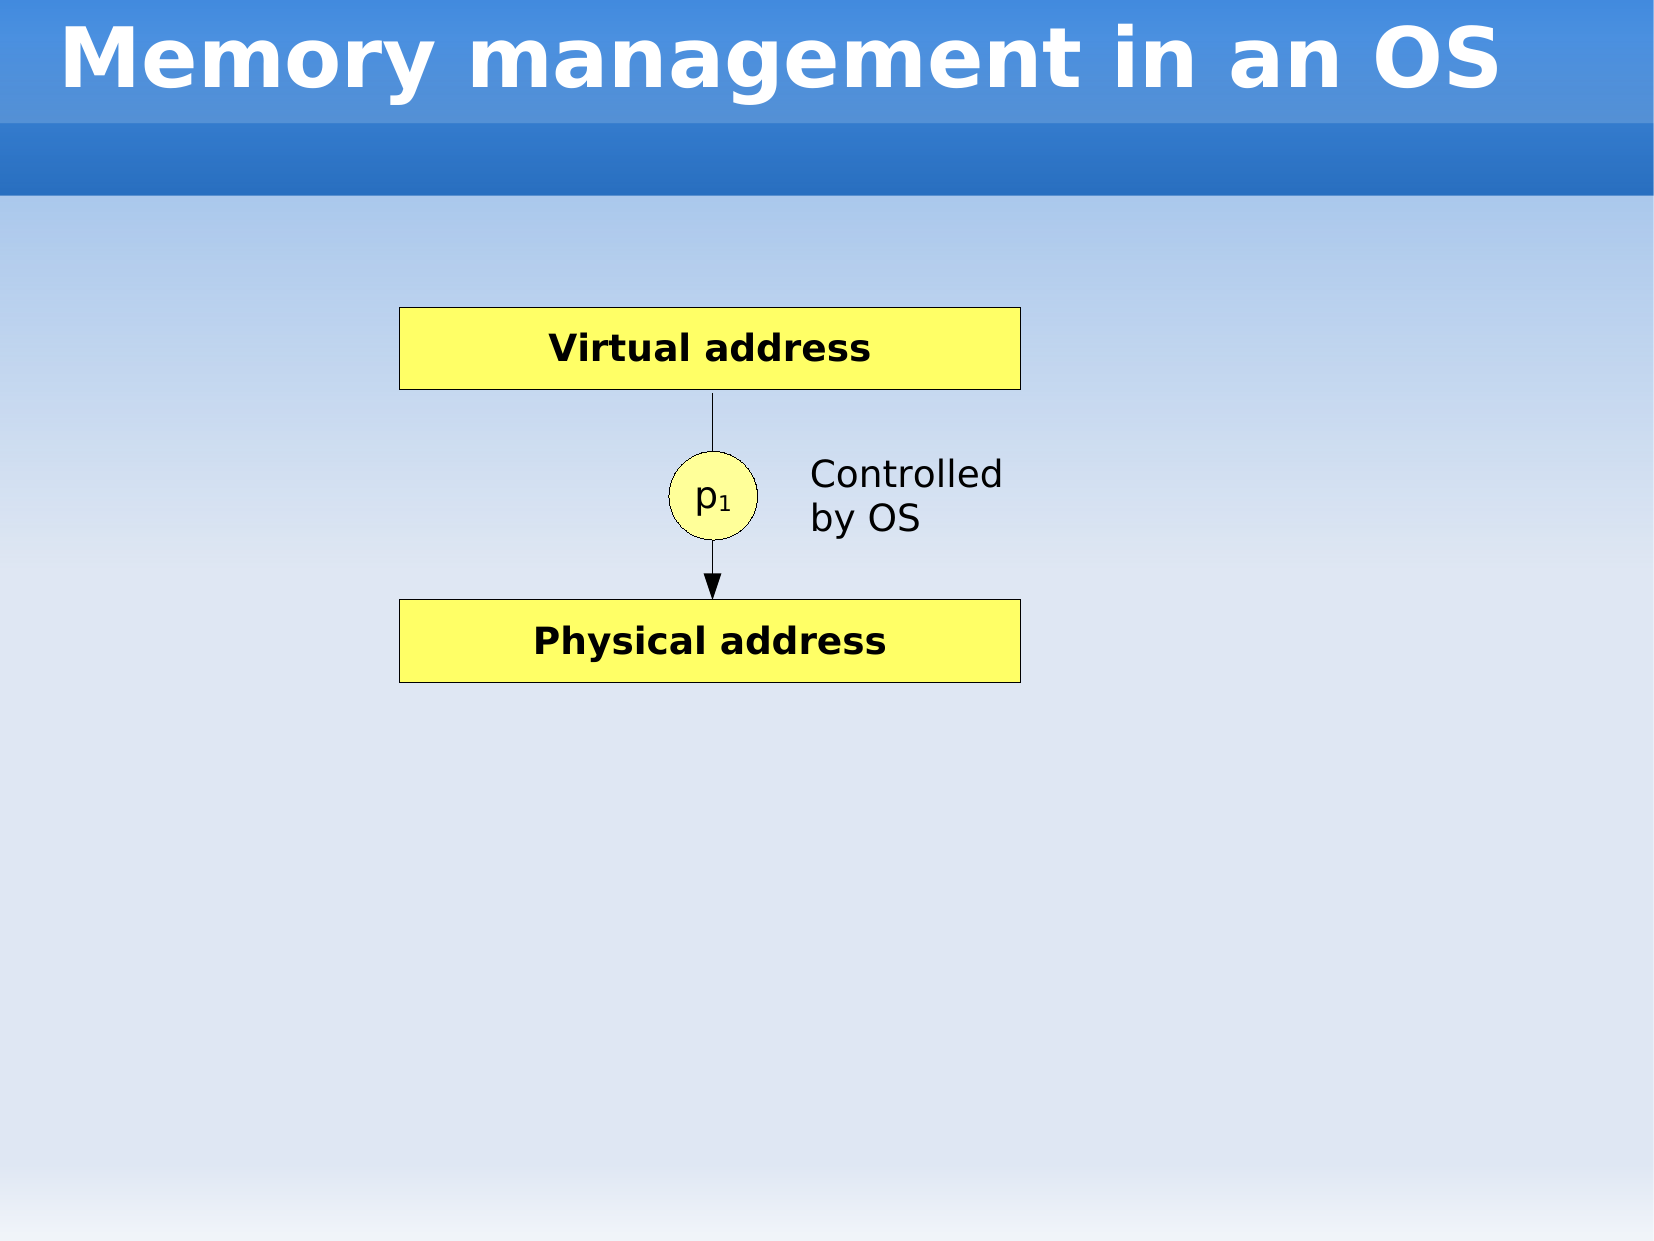

# Memory management in an OS
Virtual address
Controlled
by OS
p1
Physical address